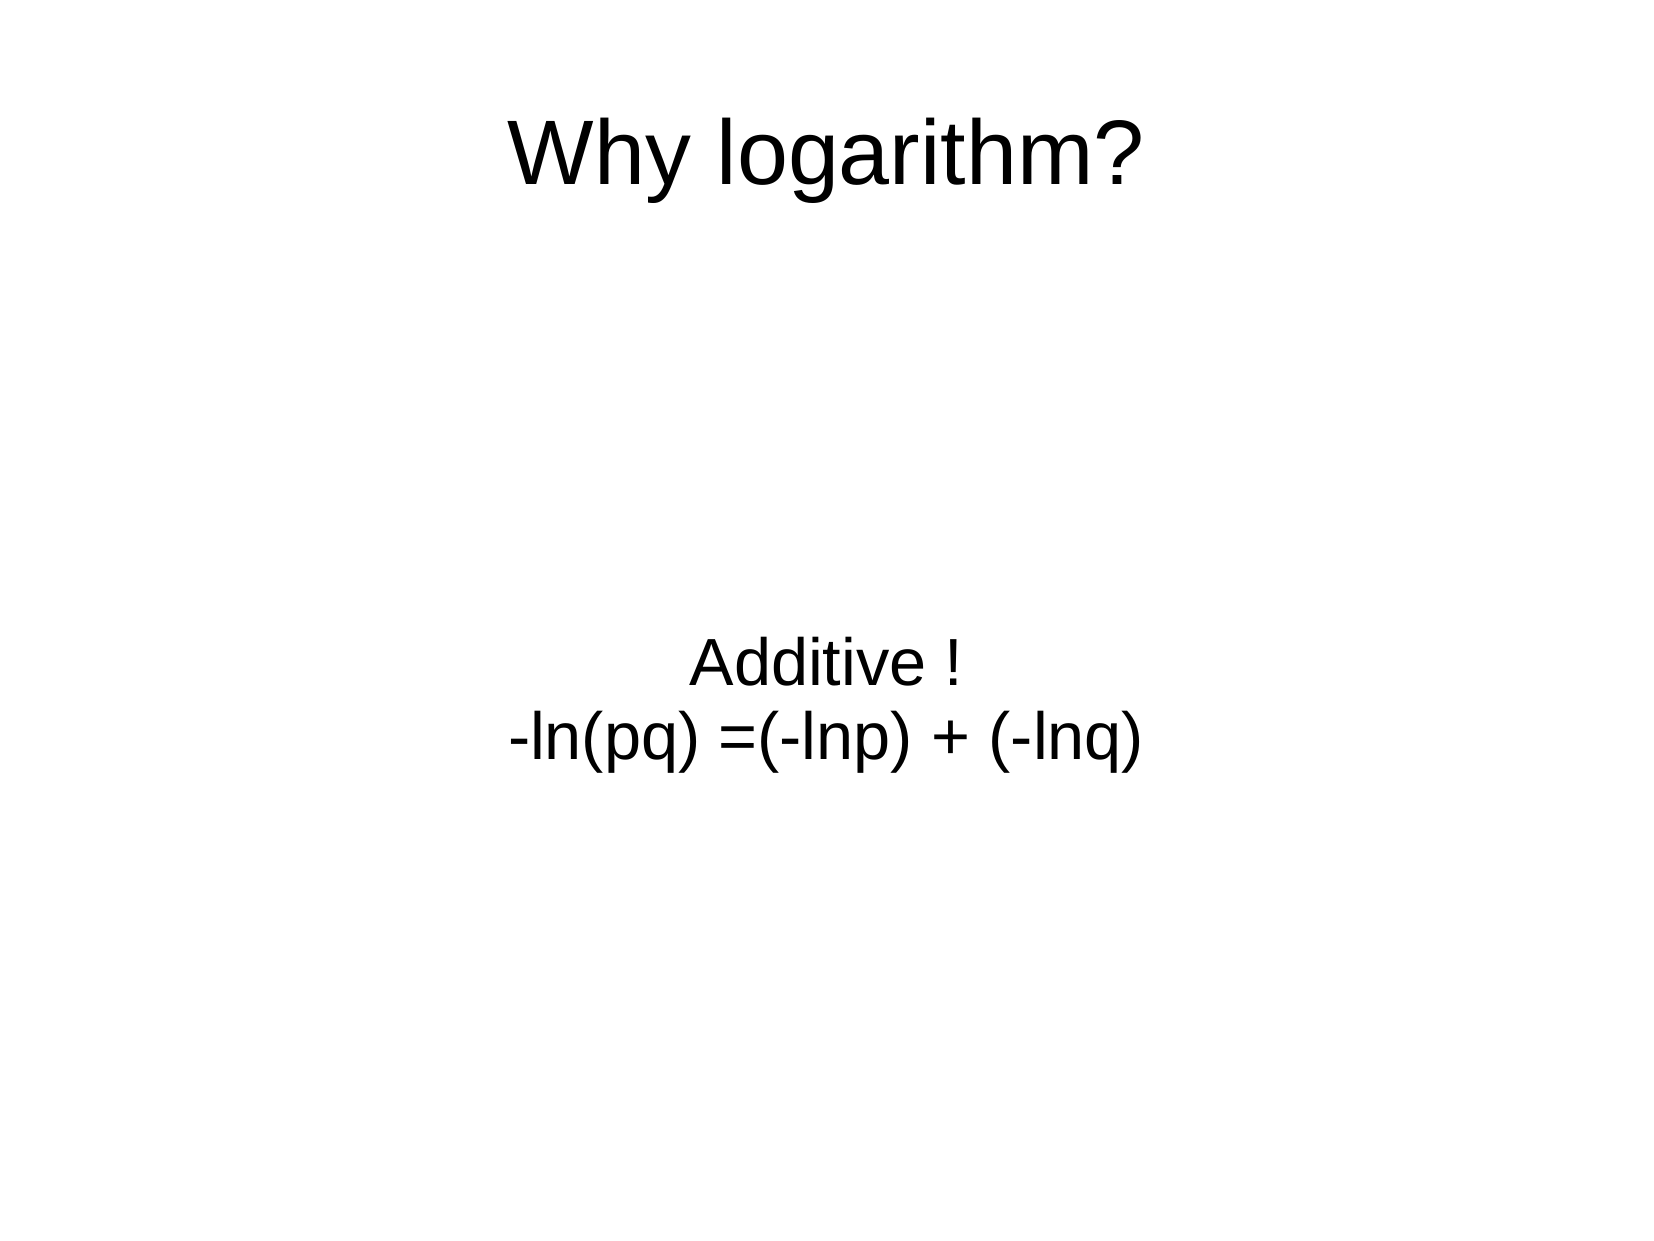

# Why logarithm?
Additive !
-ln(pq) =(-lnp) + (-lnq)